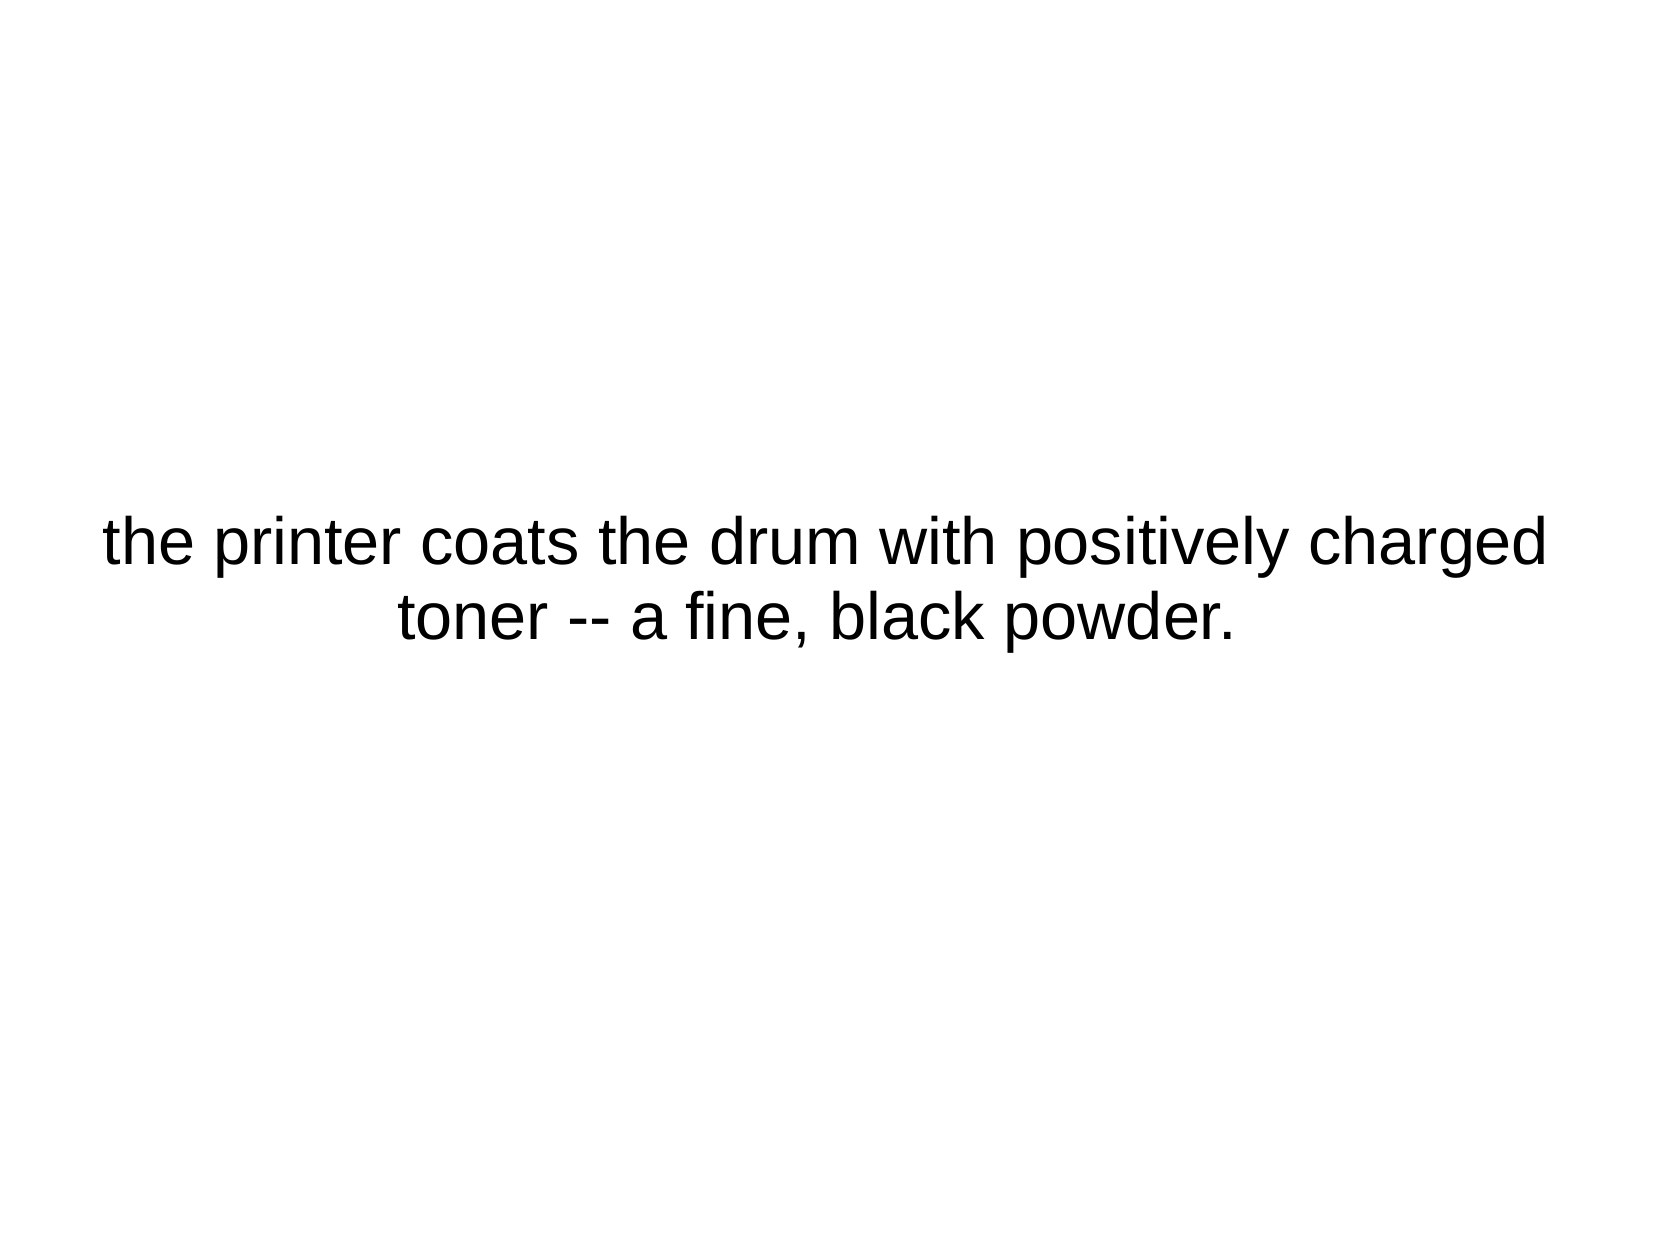

# the printer coats the drum with positively charged toner -- a fine, black powder.